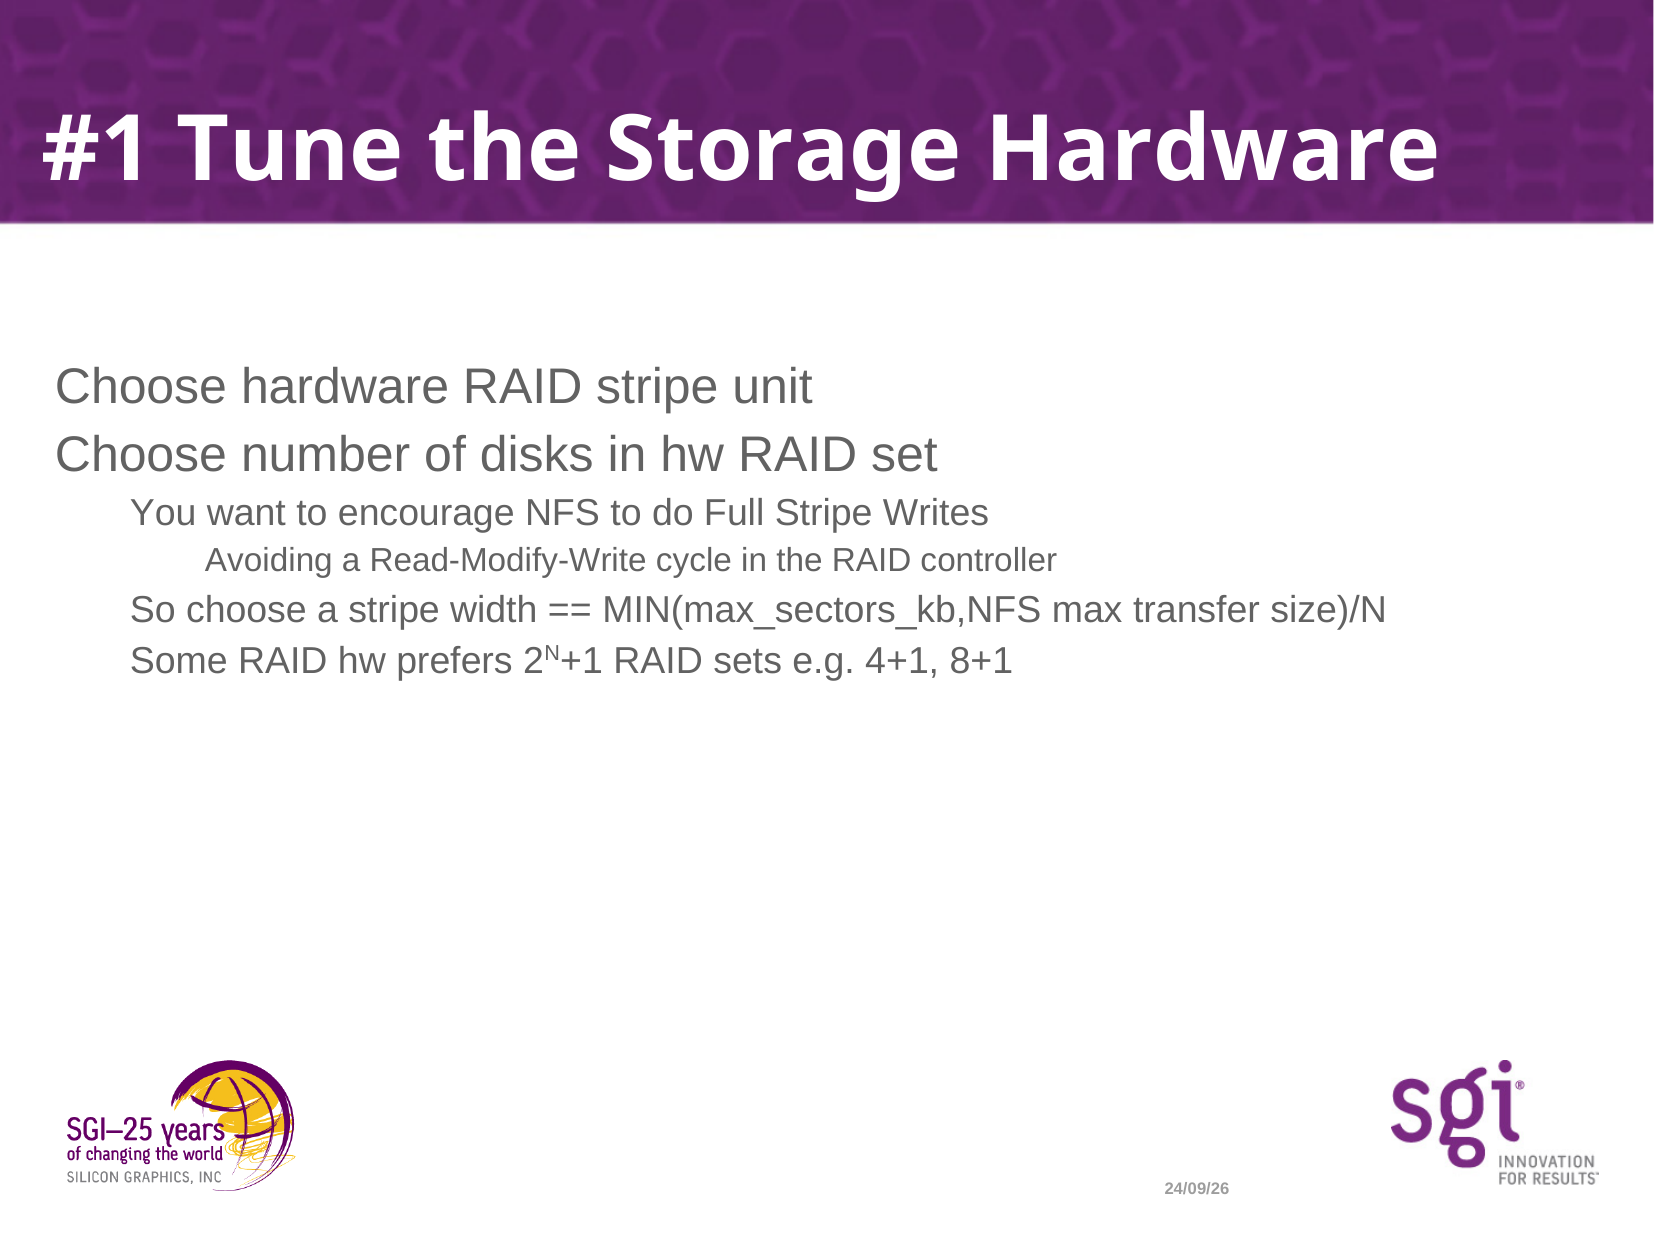

# #1 Tune the Storage Hardware
Choose hardware RAID stripe unit
Choose number of disks in hw RAID set
You want to encourage NFS to do Full Stripe Writes
Avoiding a Read-Modify-Write cycle in the RAID controller
So choose a stripe width == MIN(max_sectors_kb,NFS max transfer size)/N
Some RAID hw prefers 2N+1 RAID sets e.g. 4+1, 8+1